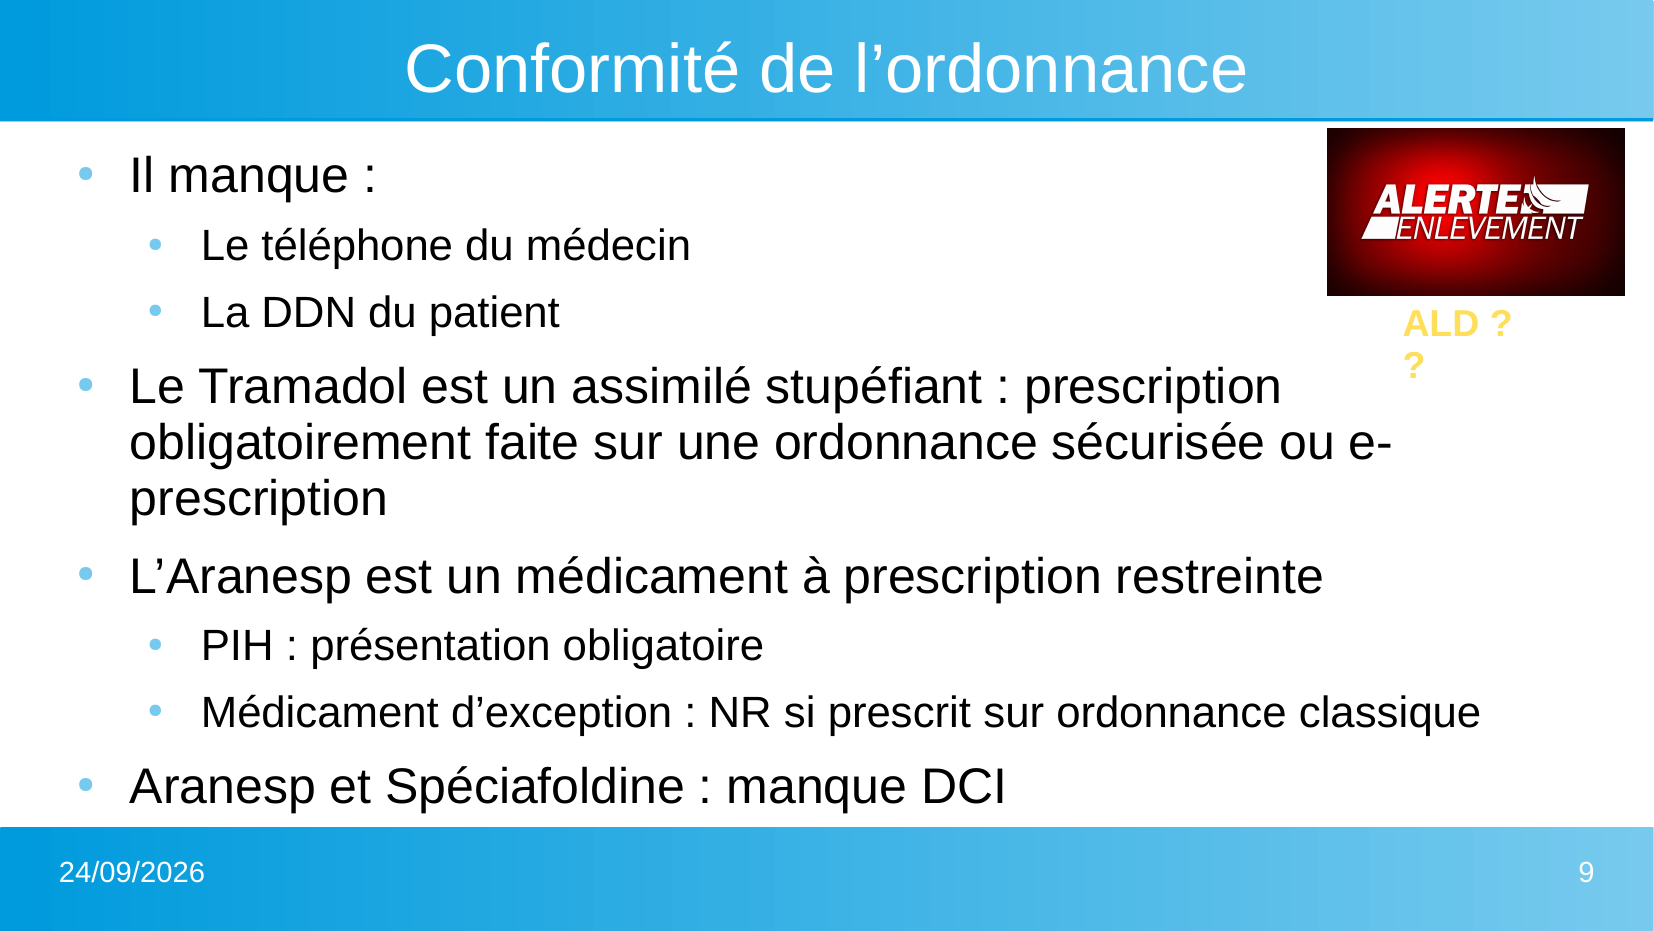

# Conformité de l’ordonnance
Il manque :
Le téléphone du médecin
La DDN du patient
Le Tramadol est un assimilé stupéfiant : prescription obligatoirement faite sur une ordonnance sécurisée ou e-prescription
L’Aranesp est un médicament à prescription restreinte
PIH : présentation obligatoire
Médicament d’exception : NR si prescrit sur ordonnance classique
Aranesp et Spéciafoldine : manque DCI
ALD ??
9